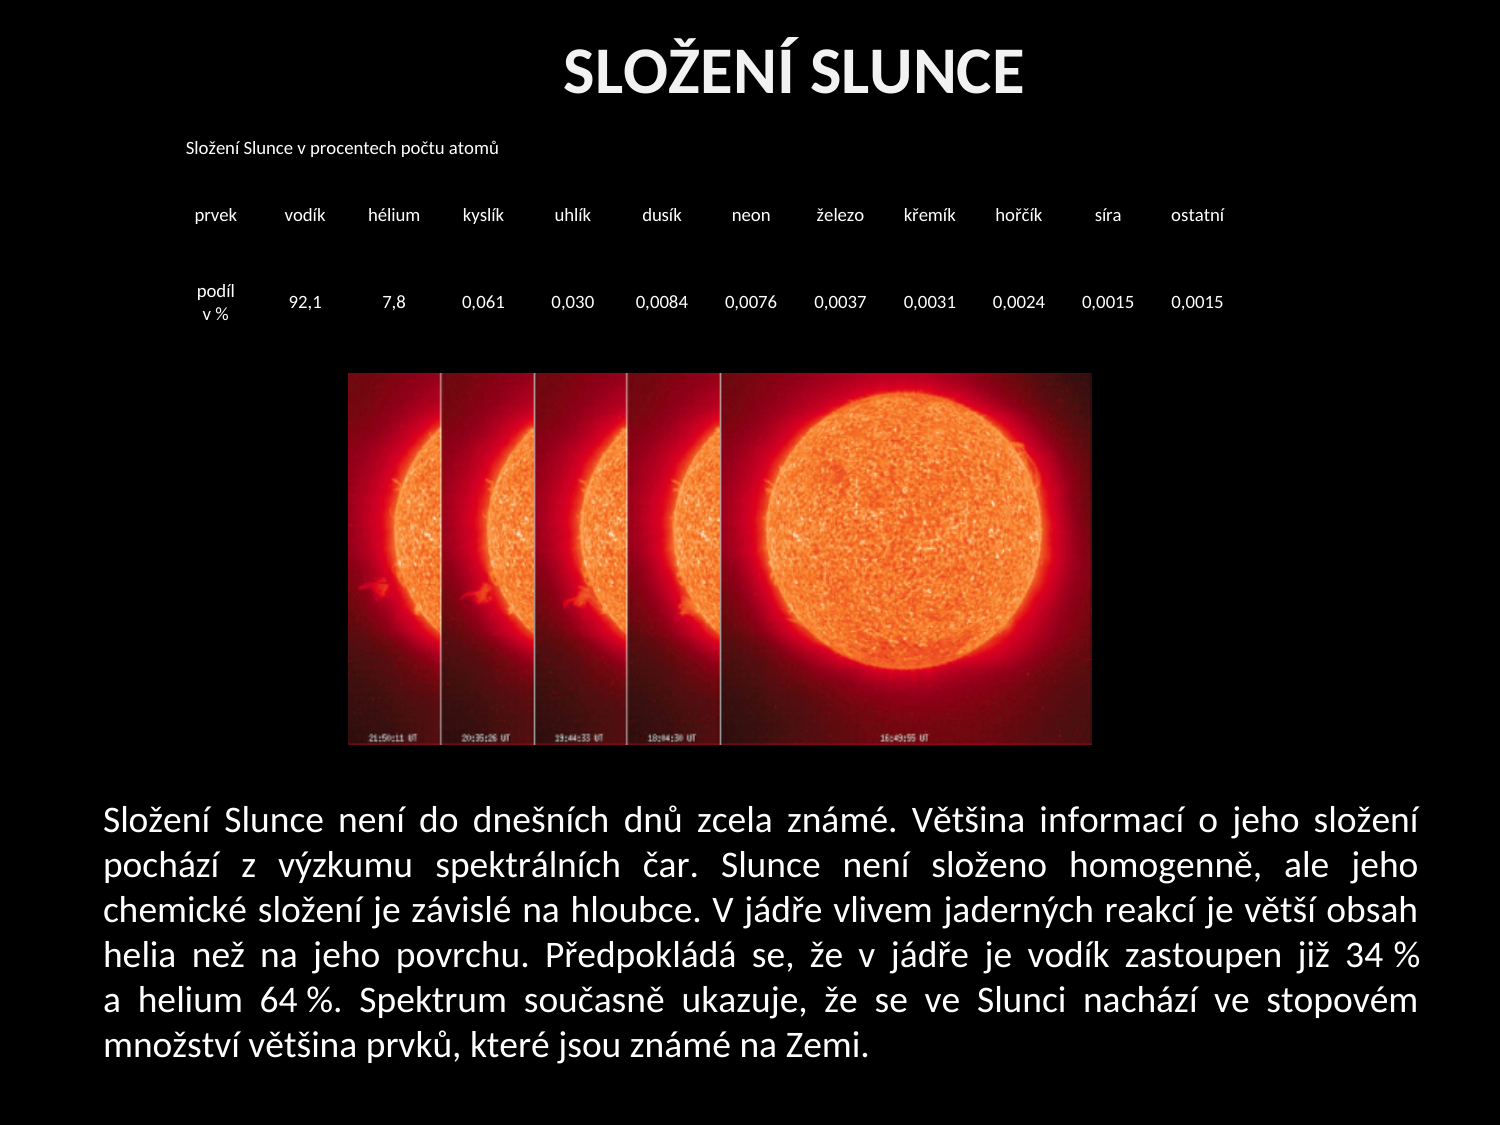

SLOŽENÍ SLUNCE
| Složení Slunce v procentech počtu atomů | | | | | | | | | | | |
| --- | --- | --- | --- | --- | --- | --- | --- | --- | --- | --- | --- |
| prvek | vodík | hélium | kyslík | uhlík | dusík | neon | železo | křemík | hořčík | síra | ostatní |
| podíl v % | 92,1 | 7,8 | 0,061 | 0,030 | 0,0084 | 0,0076 | 0,0037 | 0,0031 | 0,0024 | 0,0015 | 0,0015 |
Složení Slunce není do dnešních dnů zcela známé. Většina informací o jeho složení pochází z výzkumu spektrálních čar. Slunce není složeno homogenně, ale jeho chemické složení je závislé na hloubce. V jádře vlivem jaderných reakcí je větší obsah helia než na jeho povrchu. Předpokládá se, že v jádře je vodík zastoupen již 34 %
a helium 64 %. Spektrum současně ukazuje, že se ve Slunci nachází ve stopovém množství většina prvků, které jsou známé na Zemi.